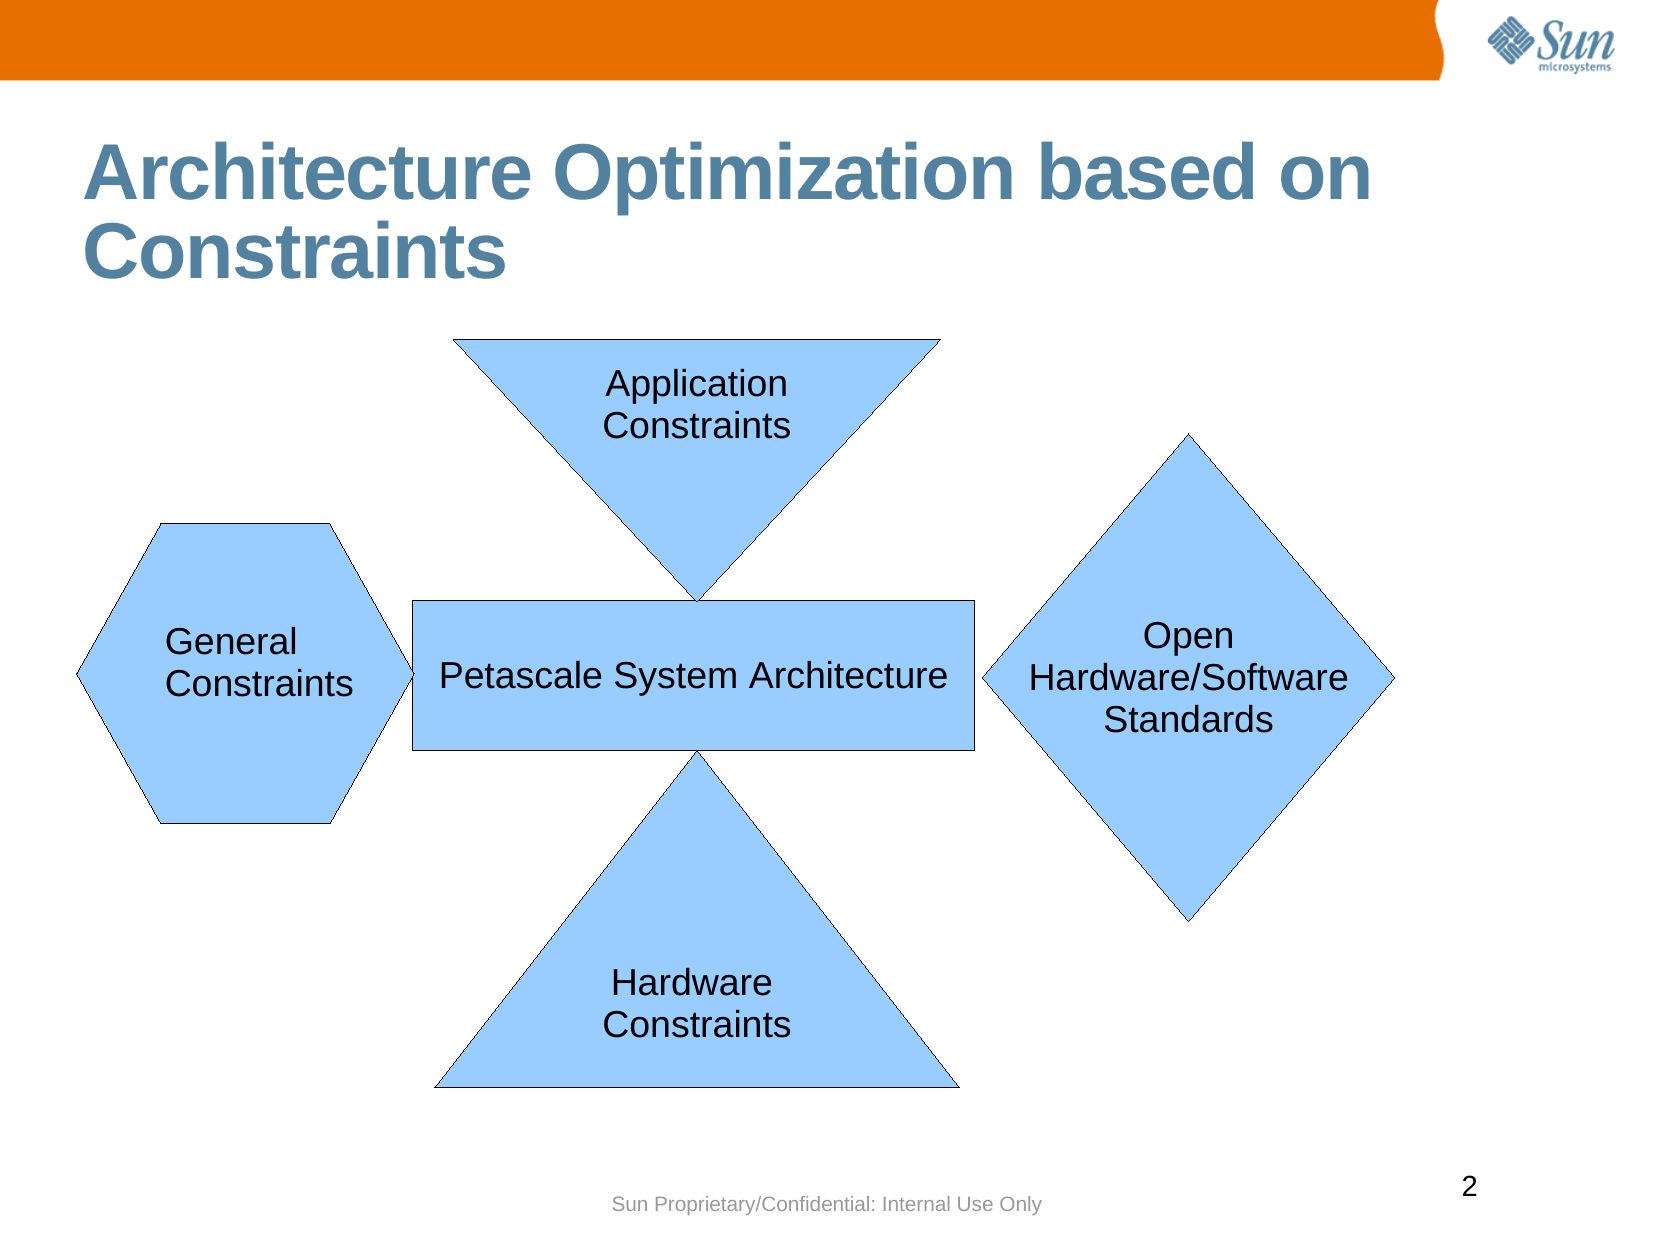

# Architecture Optimization based on Constraints
Application
Constraints
Open
Hardware/Software
Standards
Petascale System Architecture
General
Constraints
Hardware
Constraints